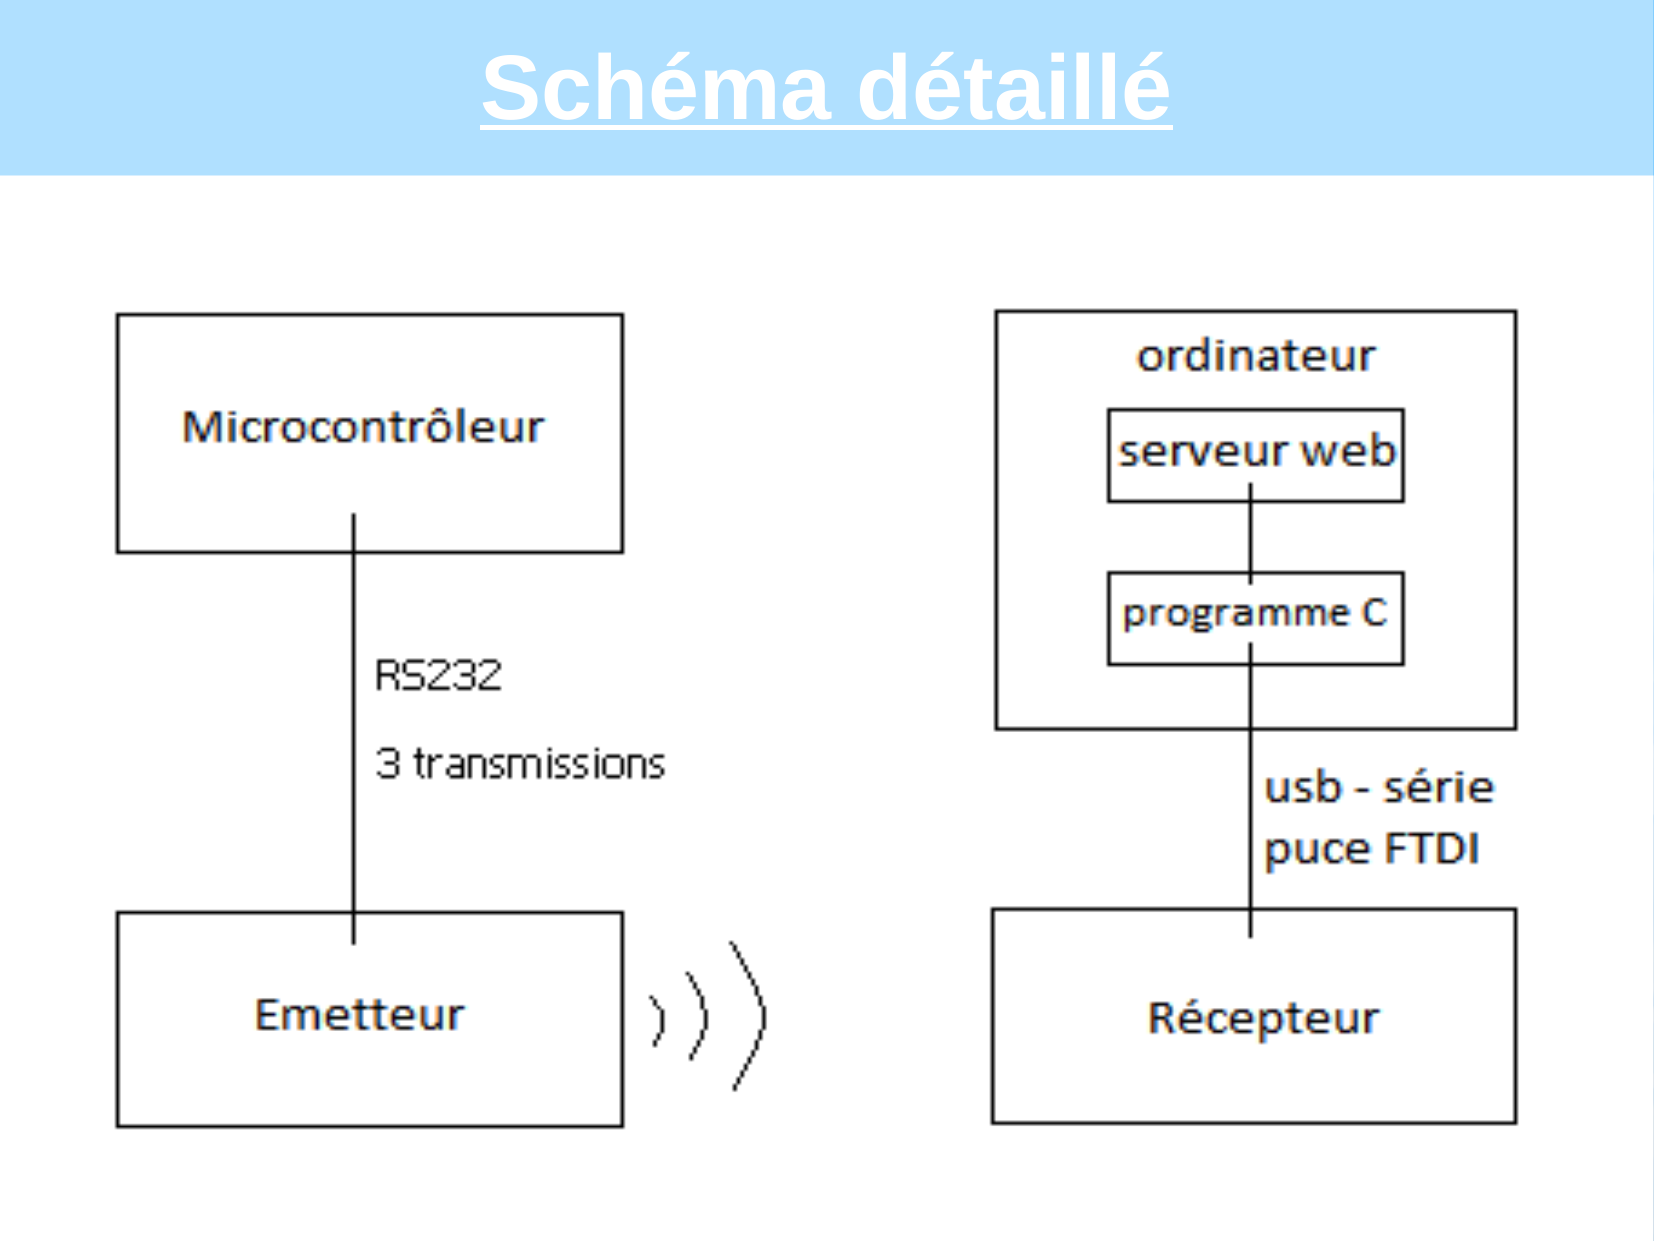

Schéma détaillé
Caractéristiques techniques
.Gamme de pression :
0 à 2 Bar (200 kPa)
.Sensibilité :
0,2 mV / kPa
.Tension d'alimentation :
10 V / 6 mA typique